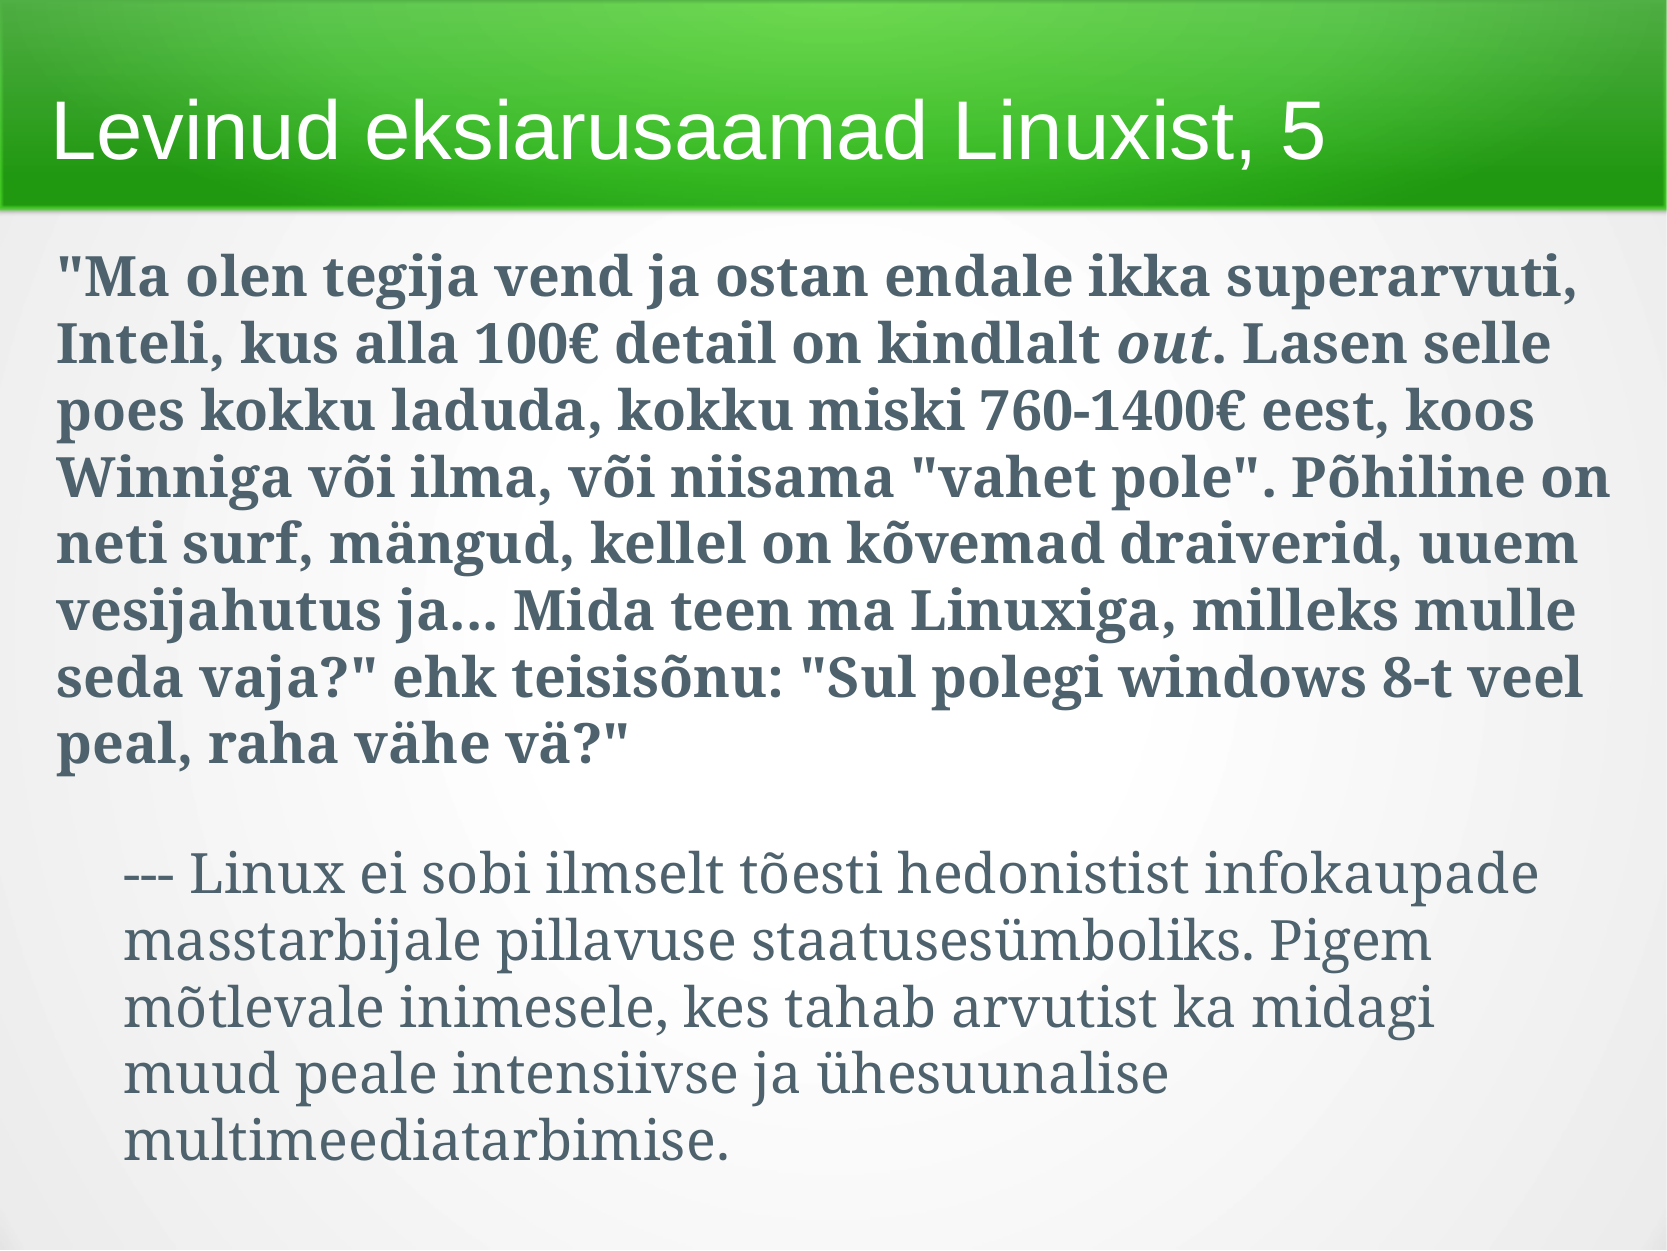

# Levinud eksiarusaamad Linuxist, 5
"Ma olen tegija vend ja ostan endale ikka superarvuti, Inteli, kus alla 100€ detail on kindlalt out. Lasen selle poes kokku laduda, kokku miski 760-1400€ eest, koos Winniga või ilma, või niisama "vahet pole". Põhiline on neti surf, mängud, kellel on kõvemad draiverid, uuem vesijahutus ja... Mida teen ma Linuxiga, milleks mulle seda vaja?" ehk teisisõnu: "Sul polegi windows 8-t veel peal, raha vähe vä?"
--- Linux ei sobi ilmselt tõesti hedonistist infokaupade masstarbijale pillavuse staatusesümboliks. Pigem mõtlevale inimesele, kes tahab arvutist ka midagi muud peale intensiivse ja ühesuunalise multimeediatarbimise.